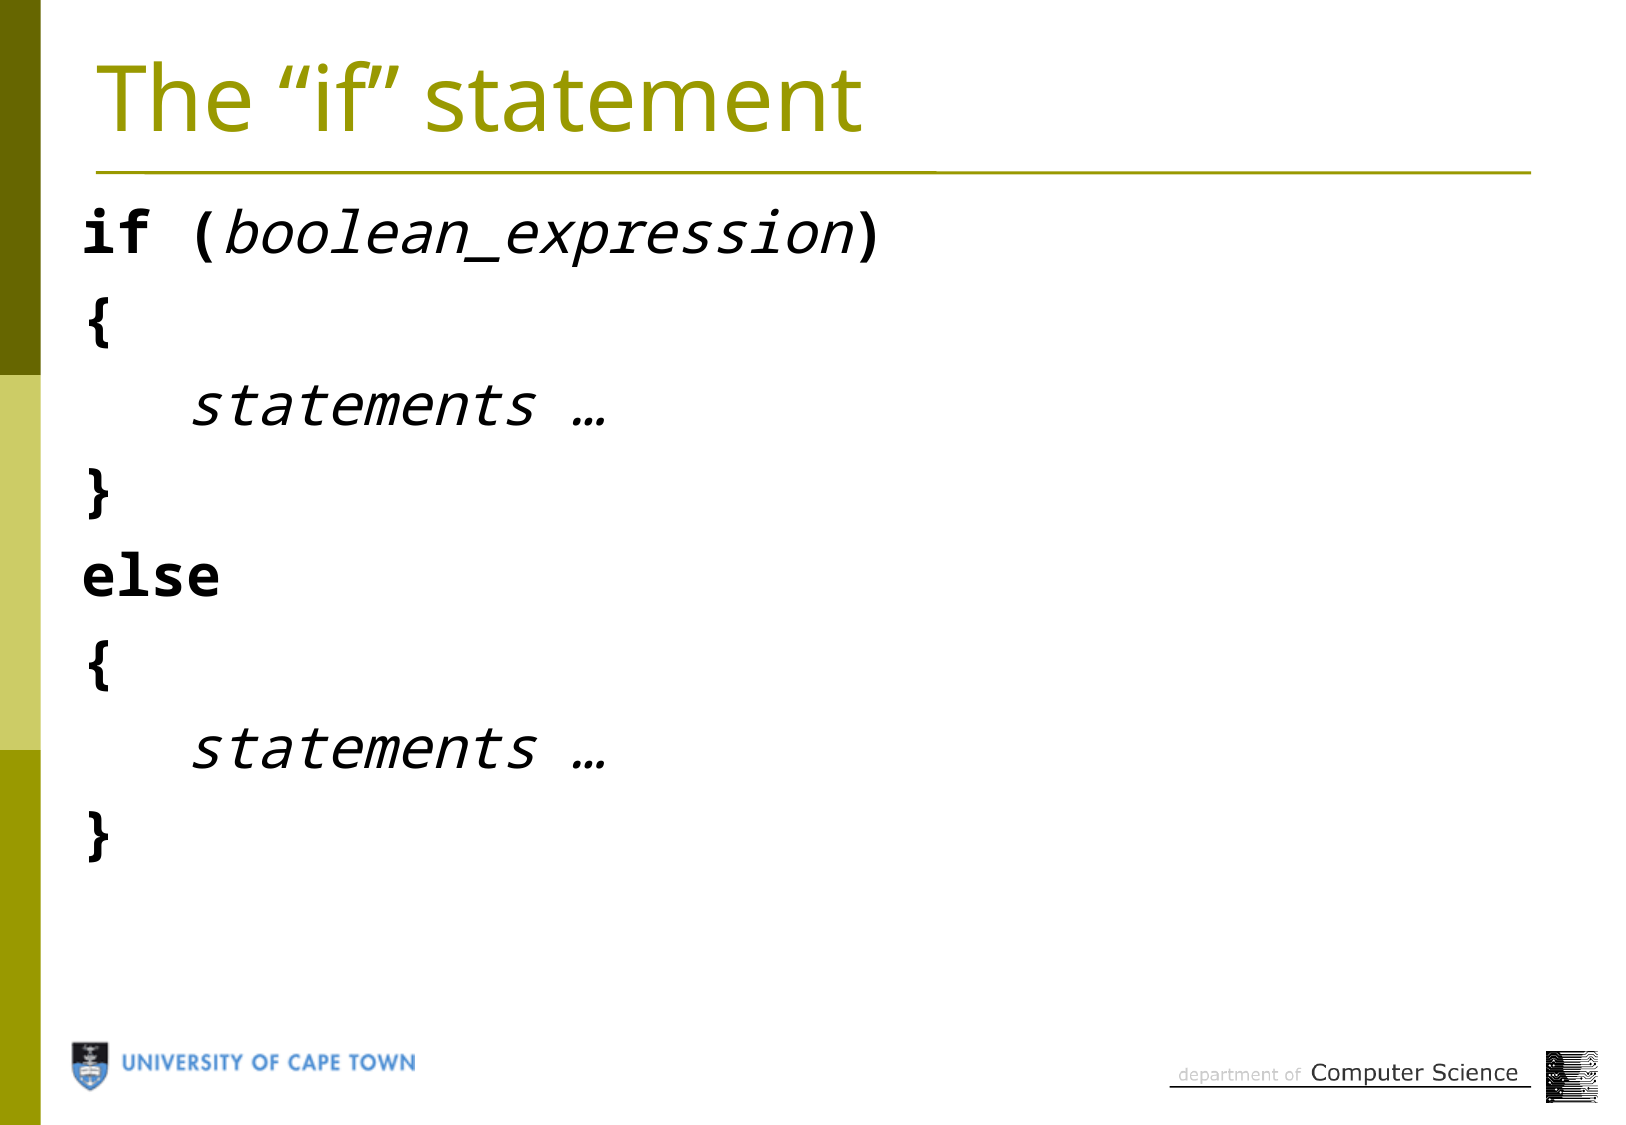

# The “if” statement
if (boolean_expression)
{
 statements …
}
else
{
 statements …
}